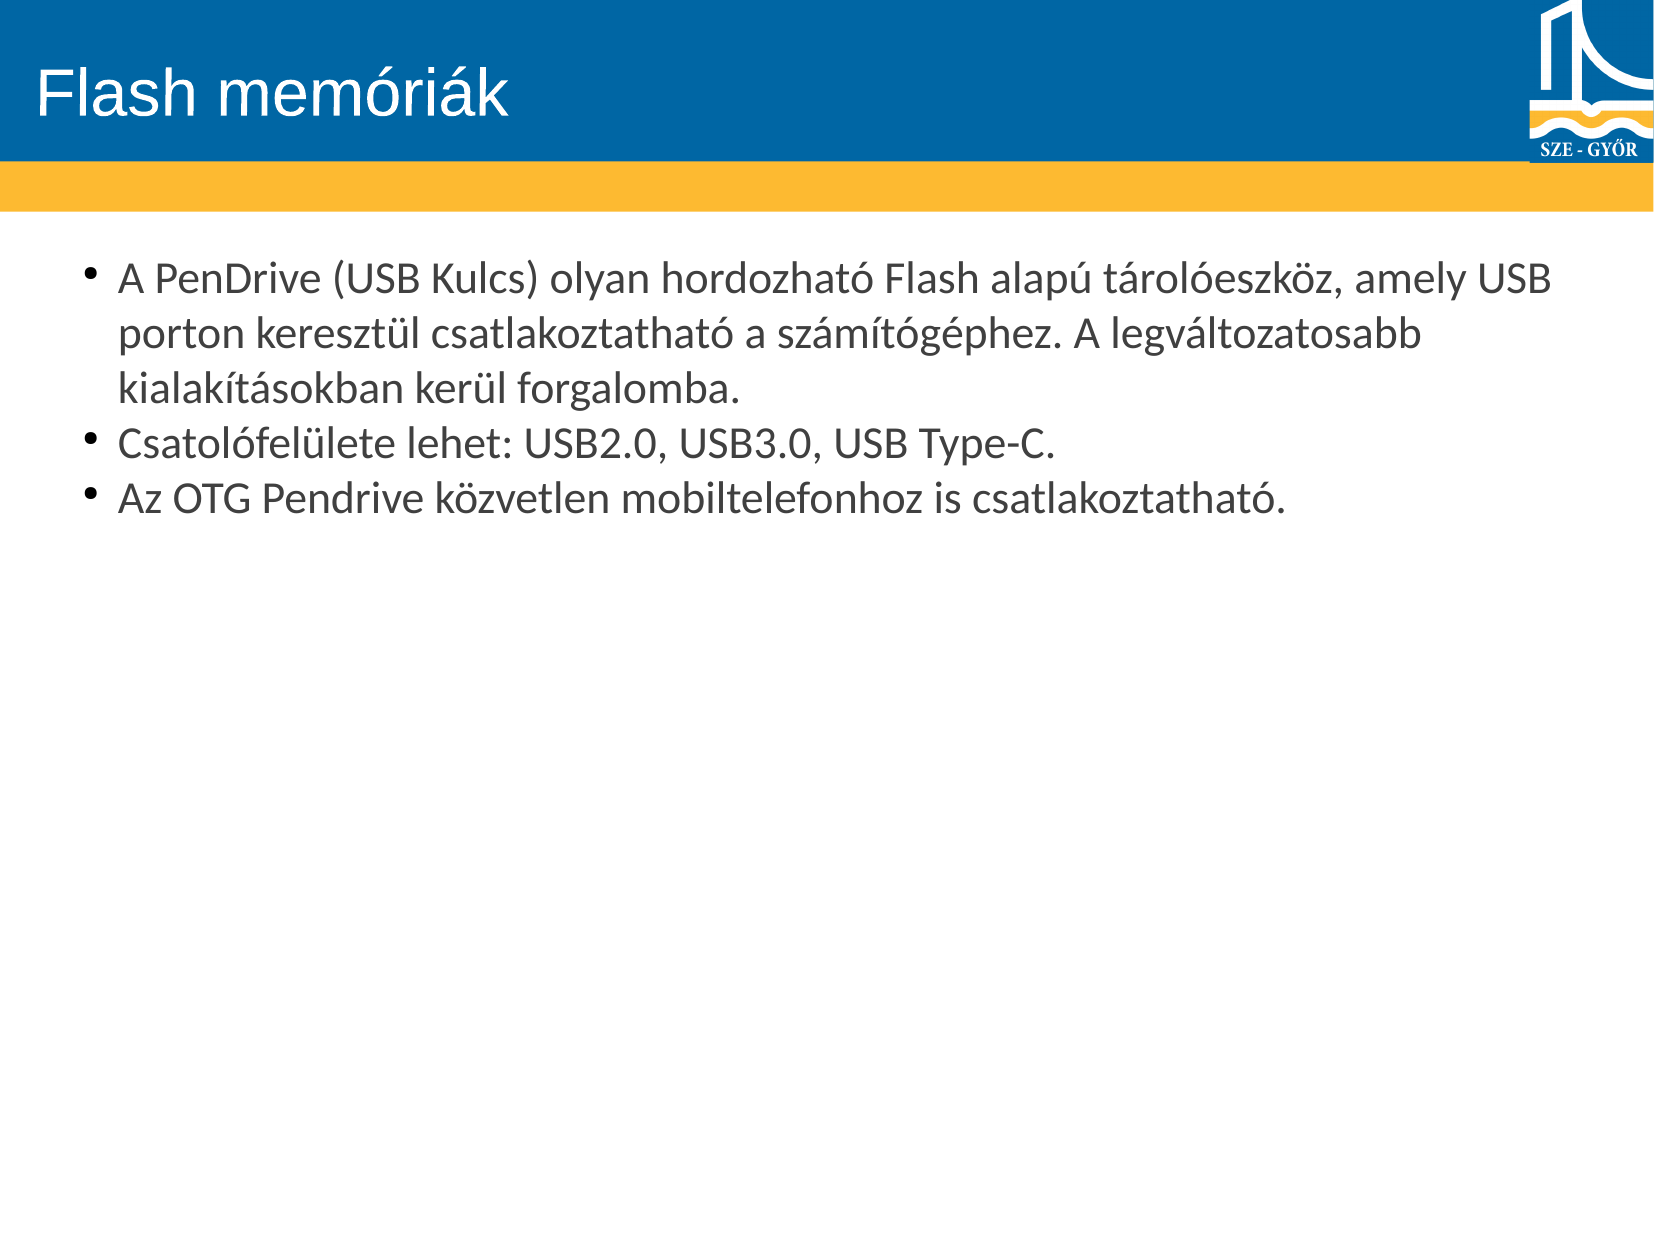

Flash memóriák
A PenDrive (USB Kulcs) olyan hordozható Flash alapú tárolóeszköz, amely USB porton keresztül csatlakoztatható a számítógéphez. A legváltozatosabb kialakításokban kerül forgalomba.
Csatolófelülete lehet: USB2.0, USB3.0, USB Type-C.
Az OTG Pendrive közvetlen mobiltelefonhoz is csatlakoztatható.